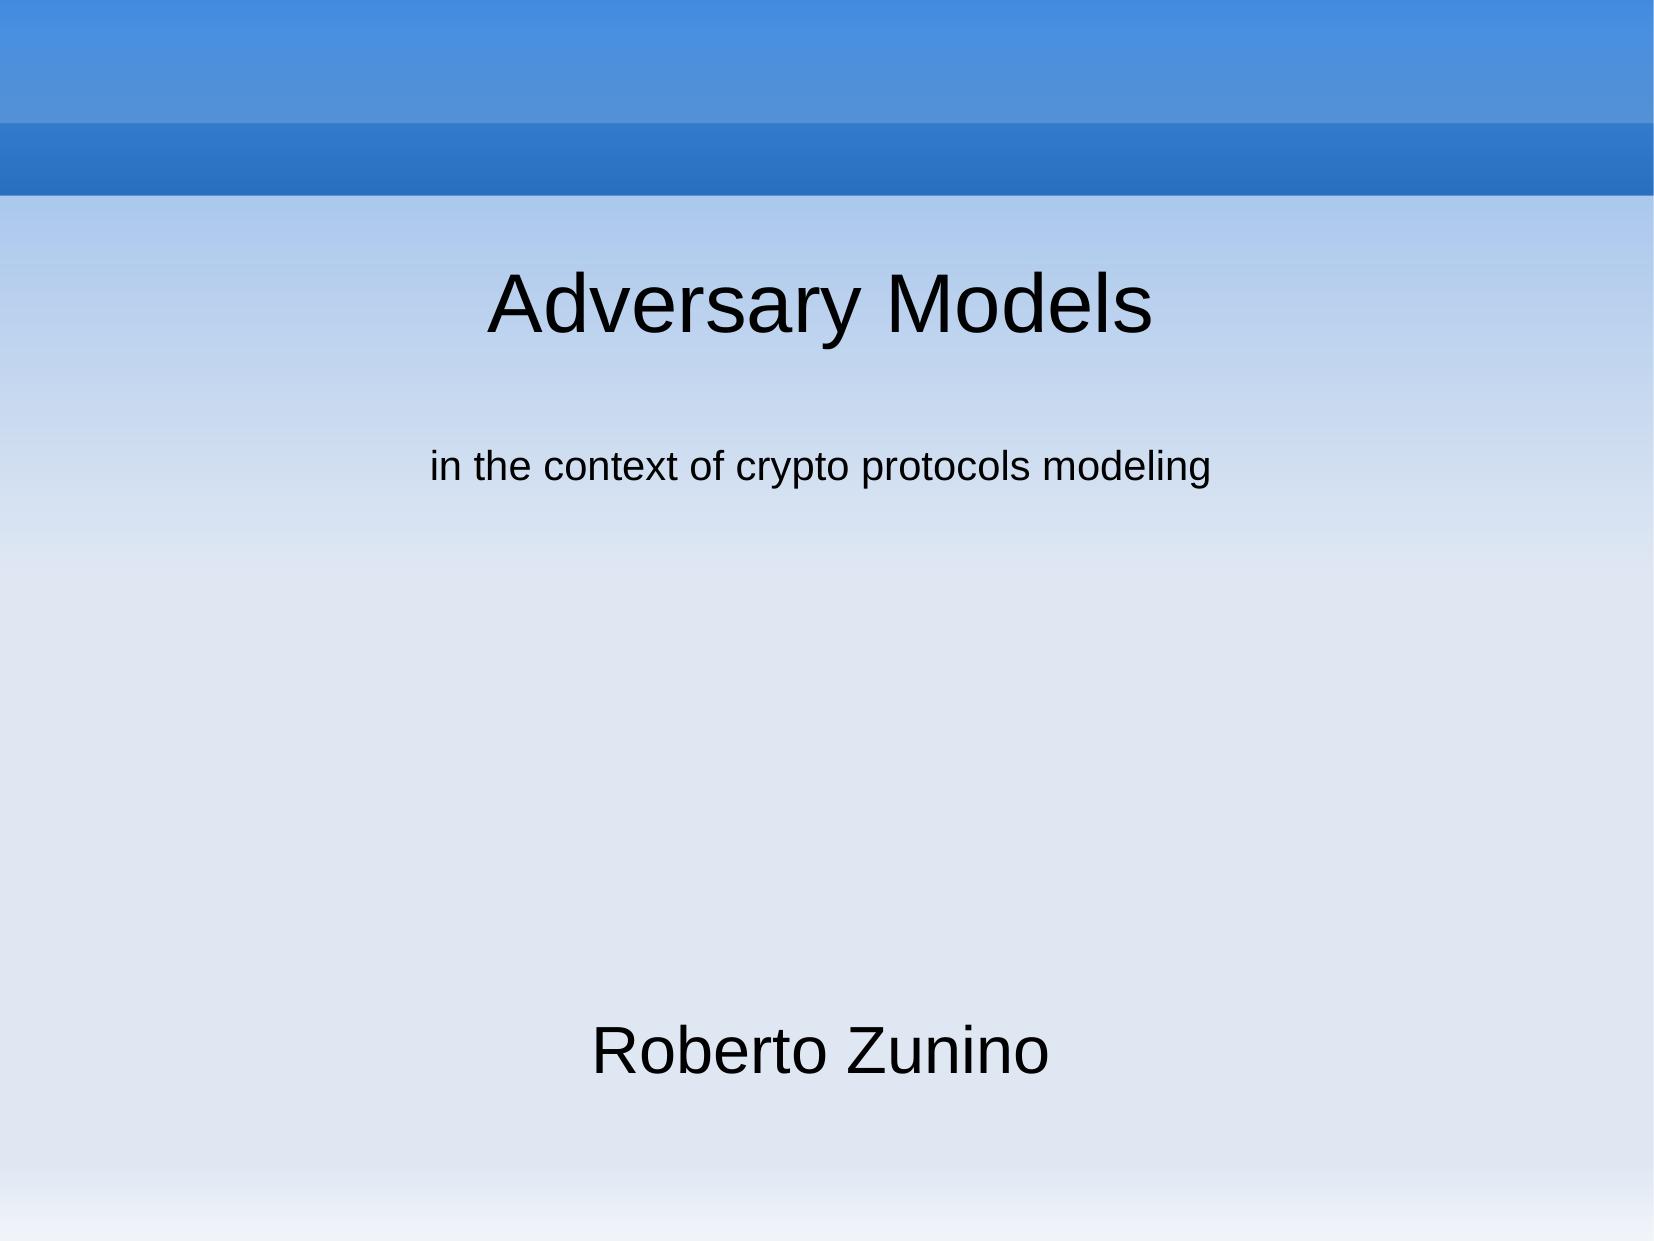

# Adversary Models in the context of crypto protocols modeling
Roberto Zunino